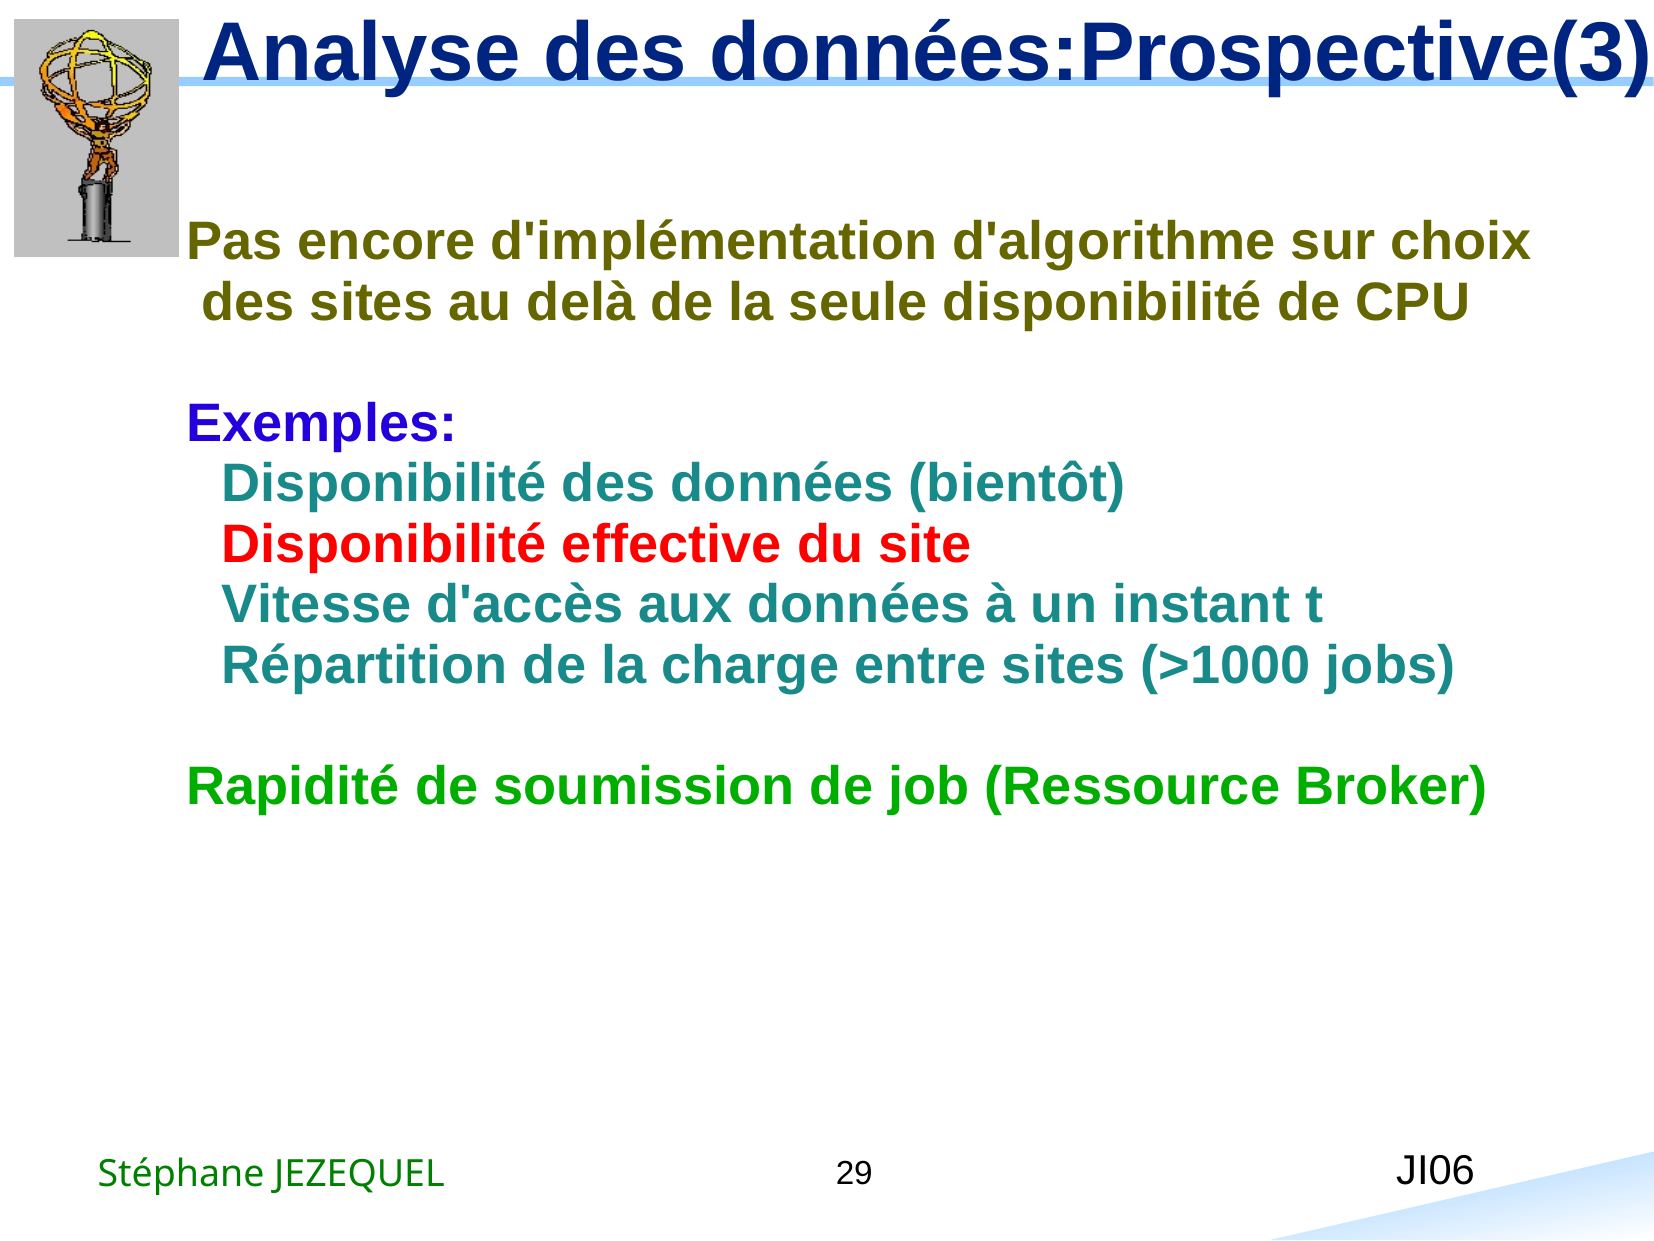

# Analyse des données:Prospective(3)
Pas encore d'implémentation d'algorithme sur choix
 des sites au delà de la seule disponibilité de CPU
Exemples:
Disponibilité des données (bientôt)
Disponibilité effective du site
Vitesse d'accès aux données à un instant t
Répartition de la charge entre sites (>1000 jobs)
Rapidité de soumission de job (Ressource Broker)